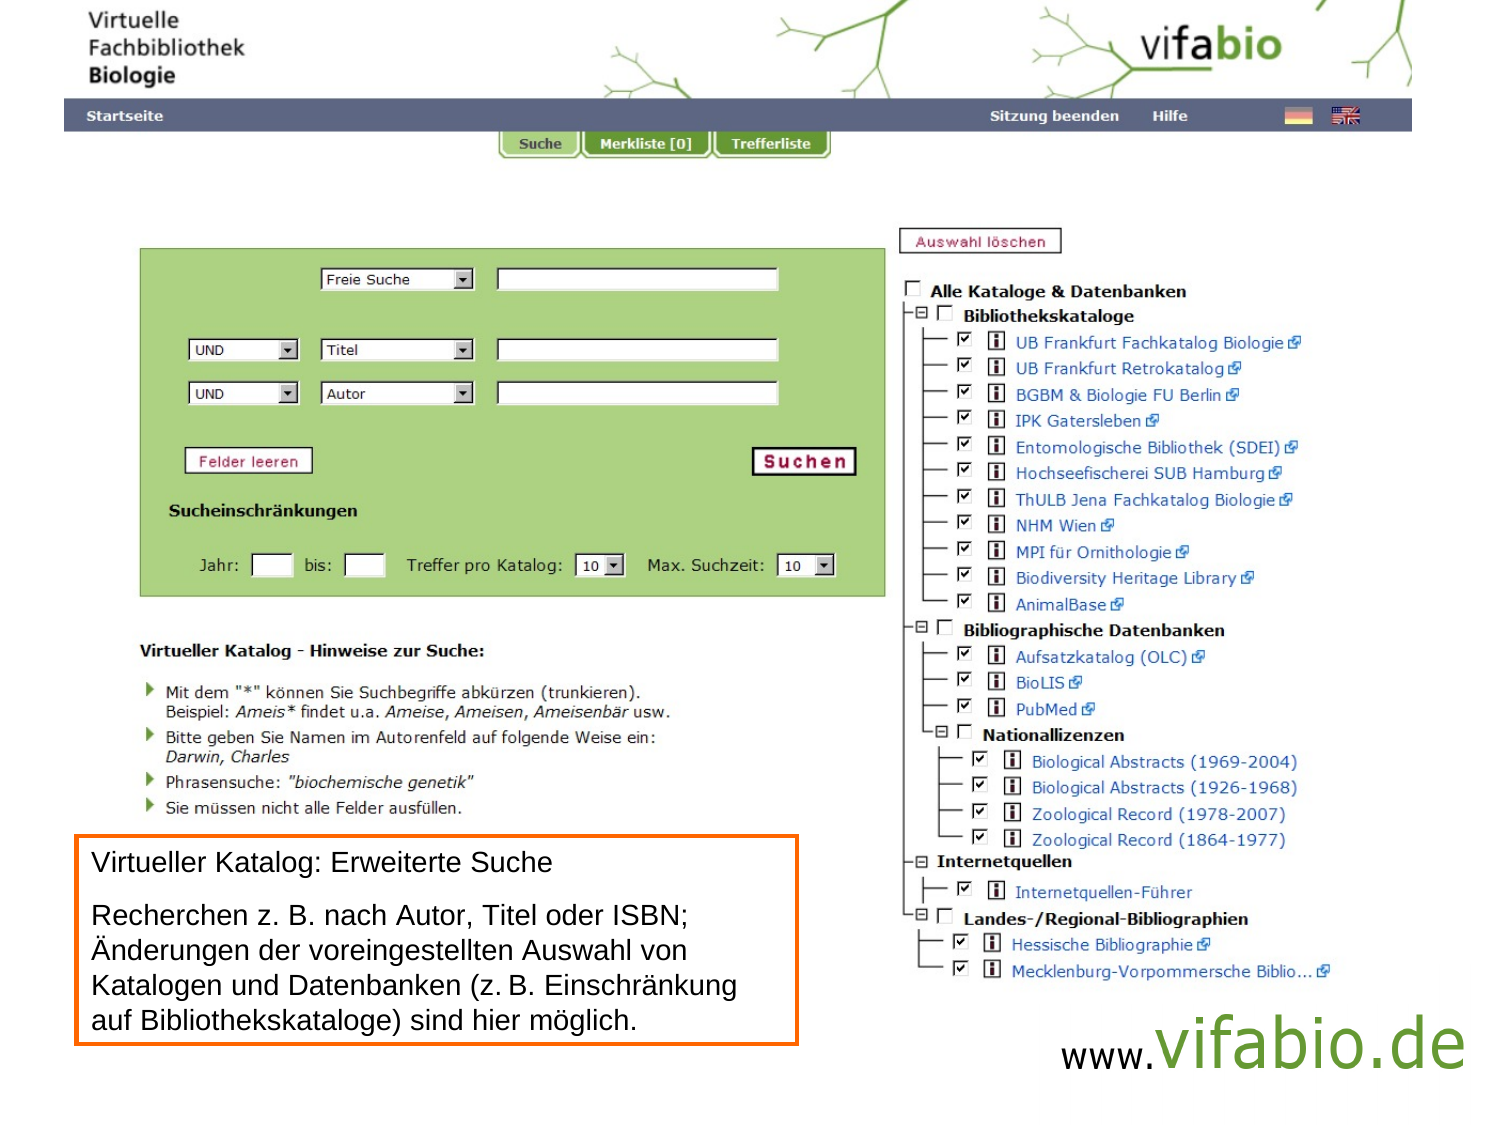

Virtueller Katalog: Erweiterte Suche
Recherchen z. B. nach Autor, Titel oder ISBN; Änderungen der voreingestellten Auswahl von Katalogen und Datenbanken (z. B. Einschränkung auf Bibliothekskataloge) sind hier möglich.